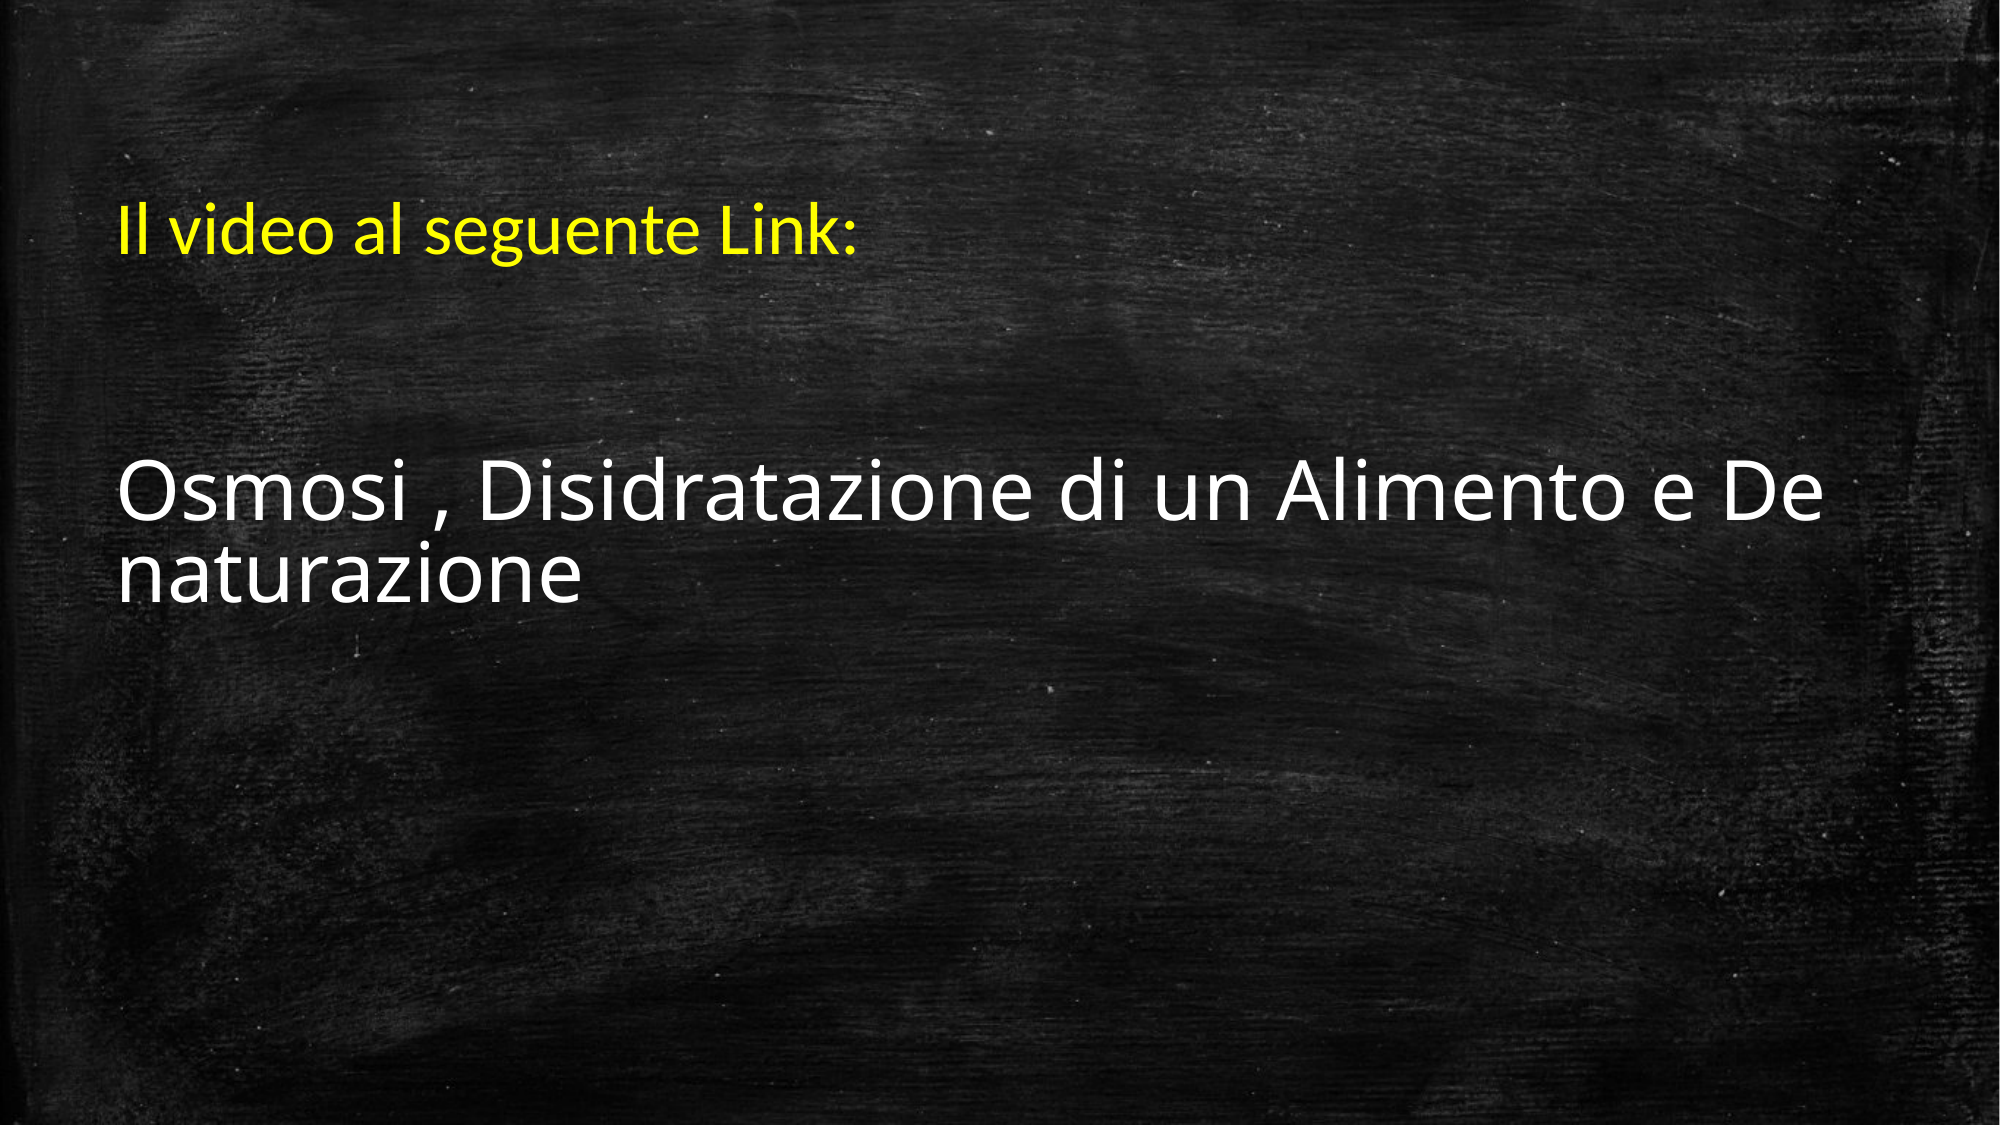

Il video al seguente Link:
Osmosi , Disidratazione di un Alimento e Denaturazione